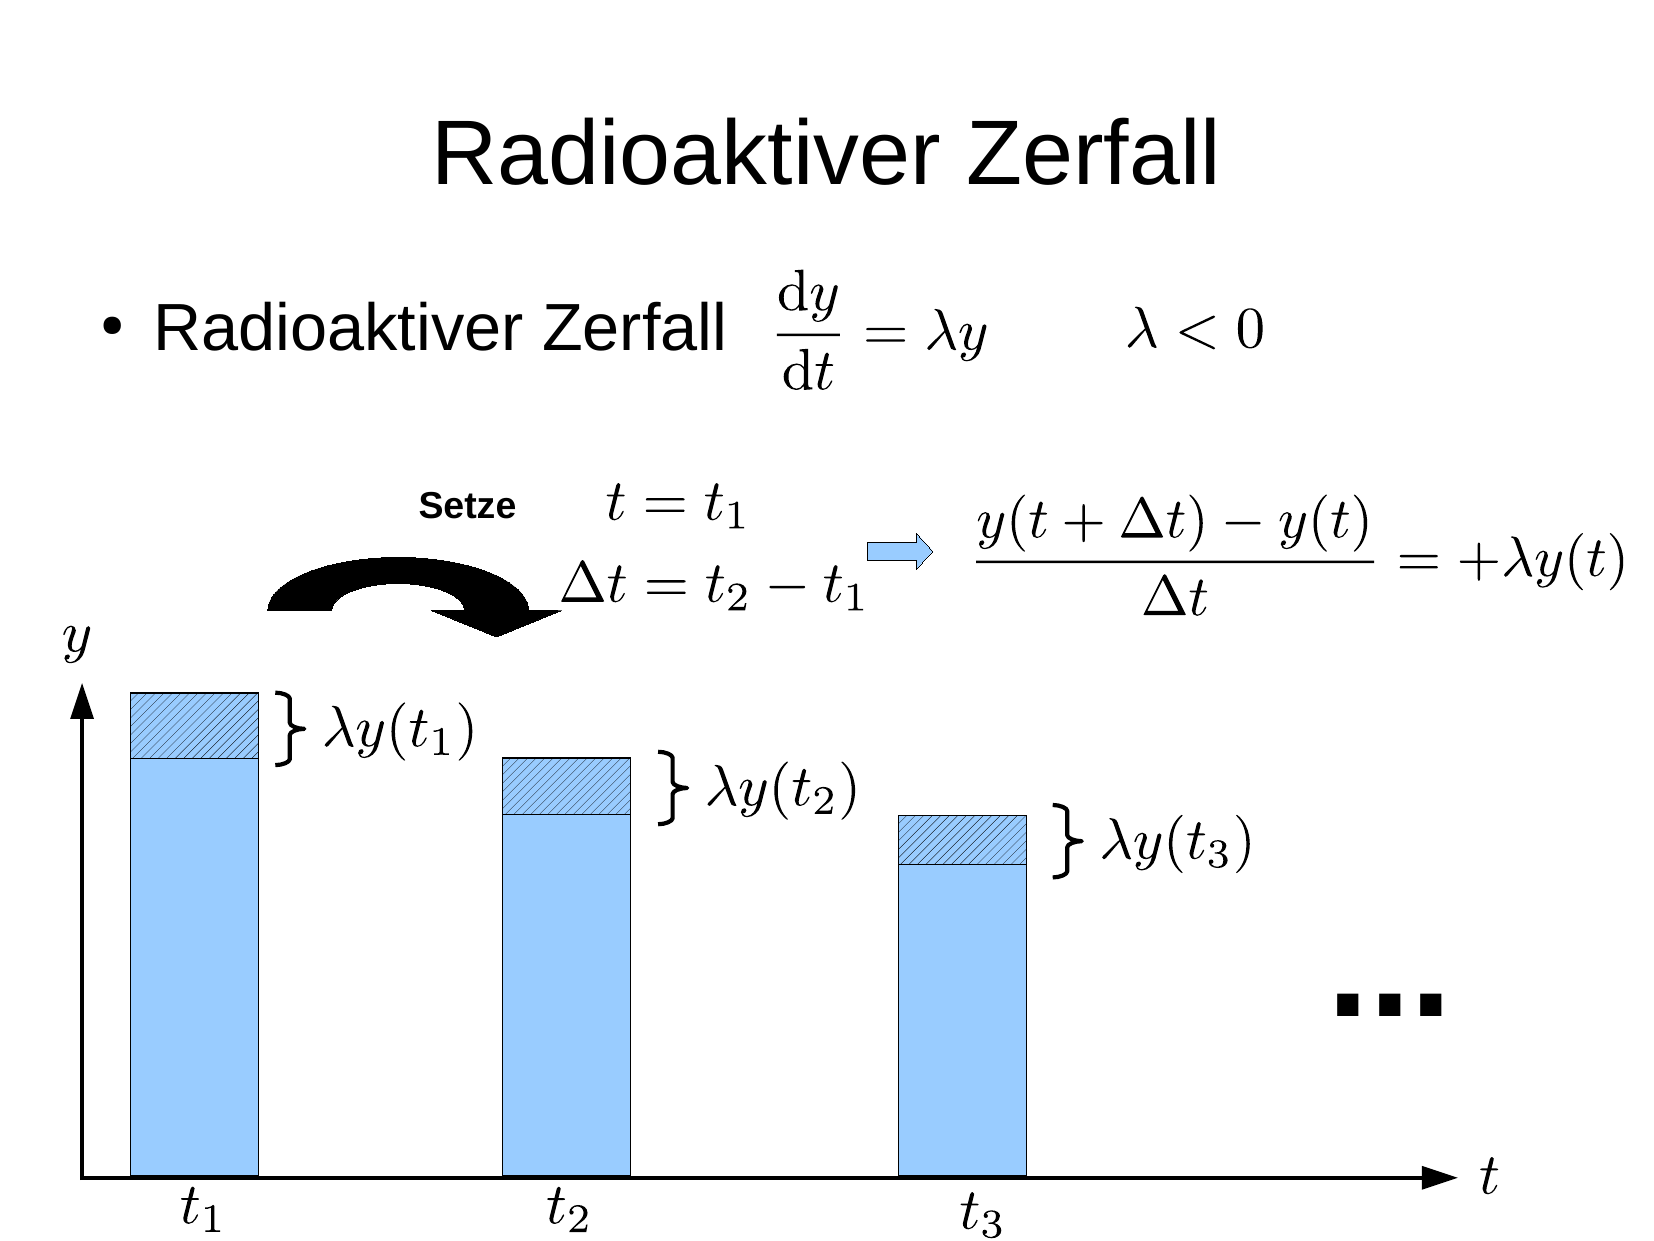

# Radioaktiver Zerfall
Radioaktiver Zerfall
Setze
...